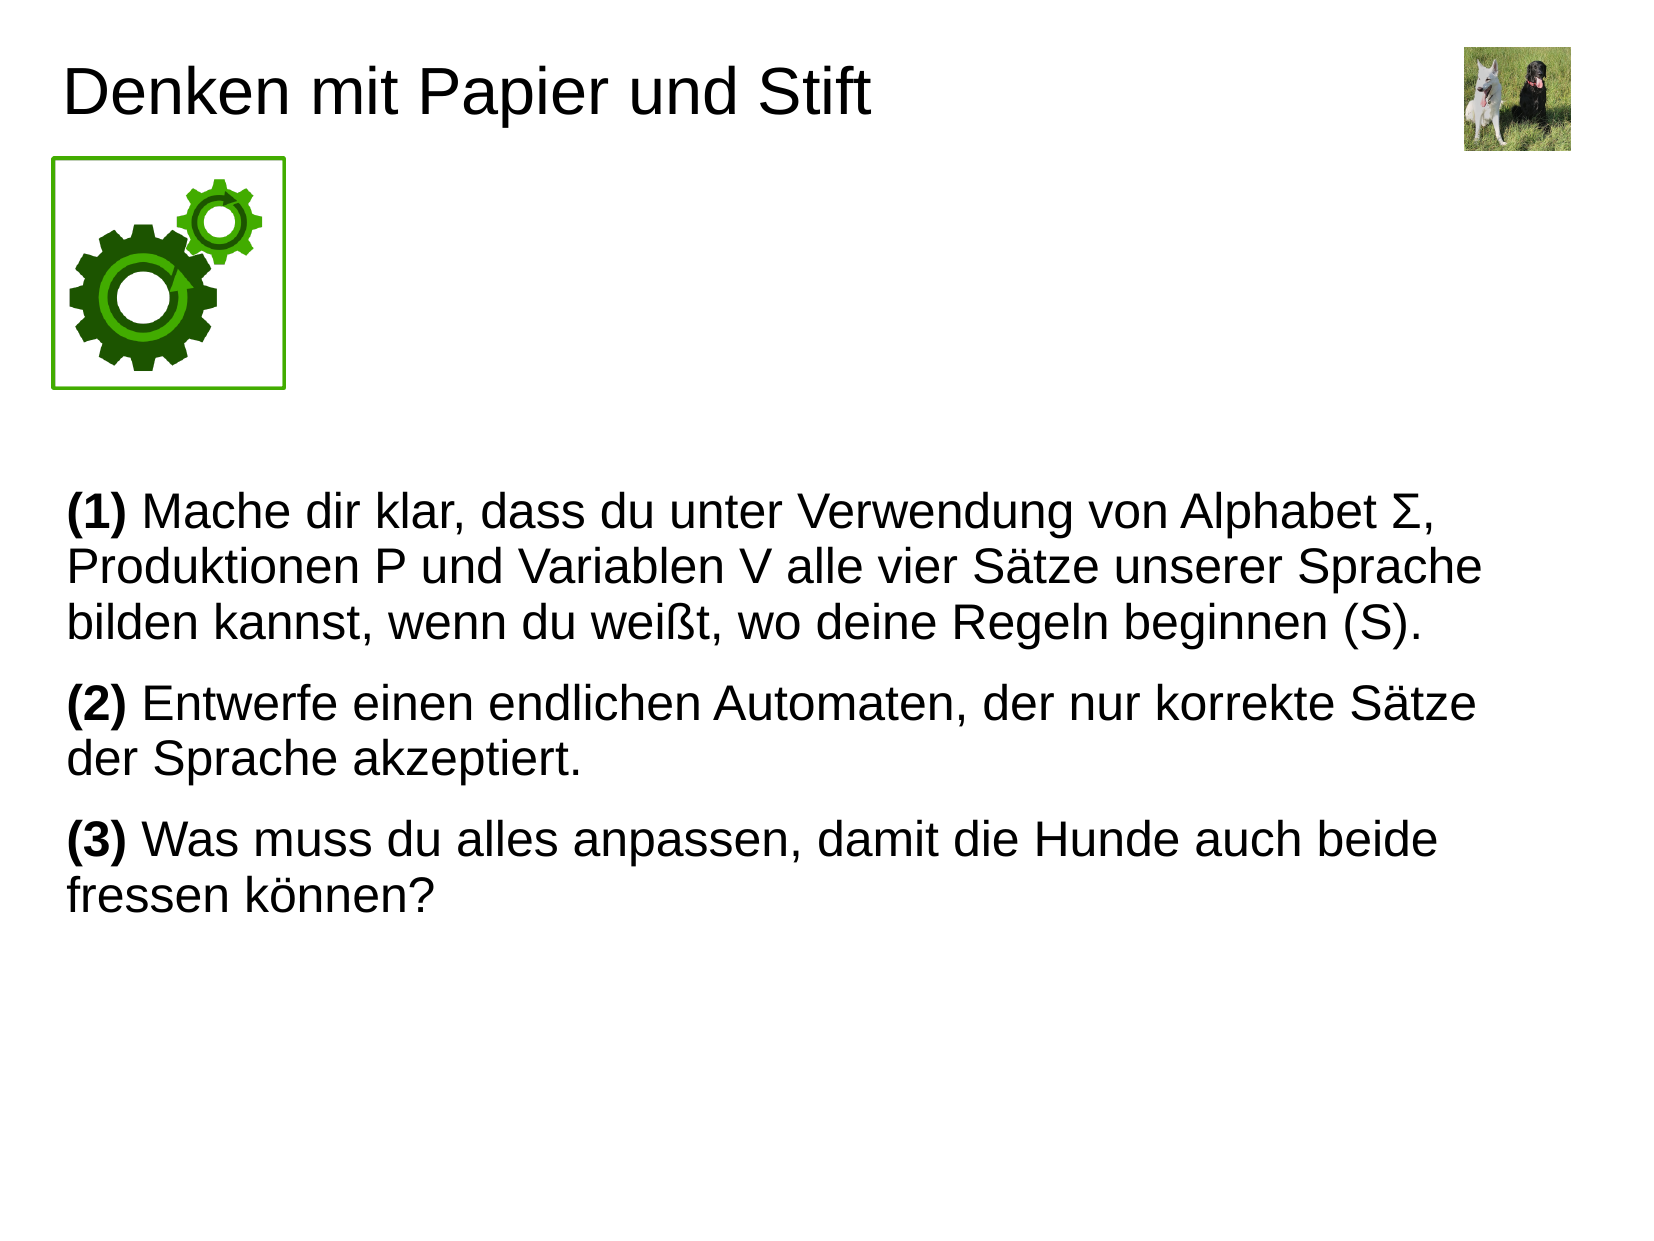

Denken mit Papier und Stift
(1) Mache dir klar, dass du unter Verwendung von Alphabet Σ, Produktionen P und Variablen V alle vier Sätze unserer Sprache bilden kannst, wenn du weißt, wo deine Regeln beginnen (S).
(2) Entwerfe einen endlichen Automaten, der nur korrekte Sätze der Sprache akzeptiert.
(3) Was muss du alles anpassen, damit die Hunde auch beide fressen können?